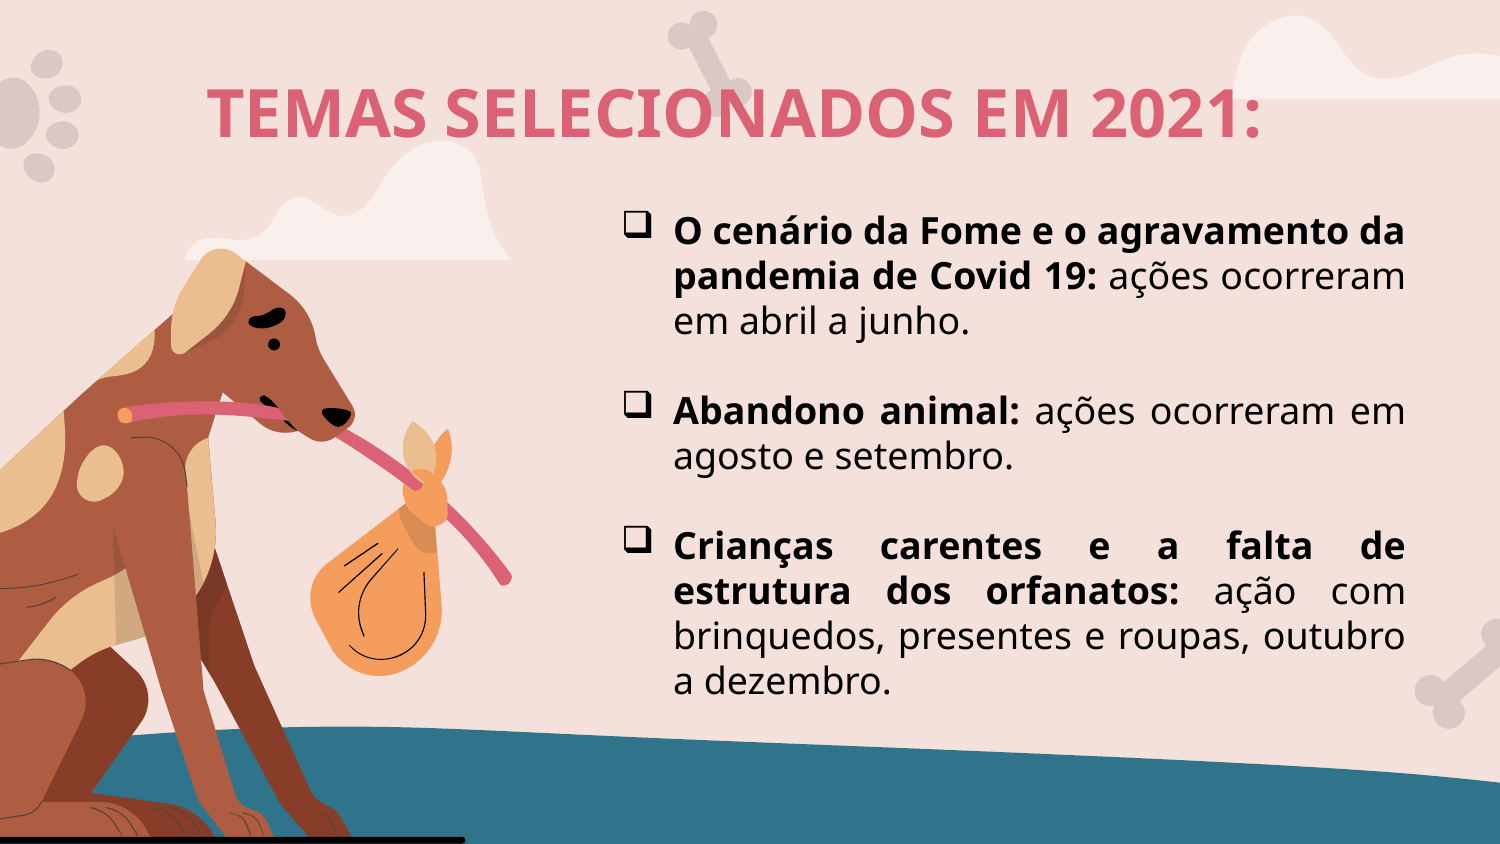

# TEMAS SELECIONADOS EM 2021:
O cenário da Fome e o agravamento da pandemia de Covid 19: ações ocorreram em abril a junho.
Abandono animal: ações ocorreram em agosto e setembro.
Crianças carentes e a falta de estrutura dos orfanatos: ação com brinquedos, presentes e roupas, outubro a dezembro.